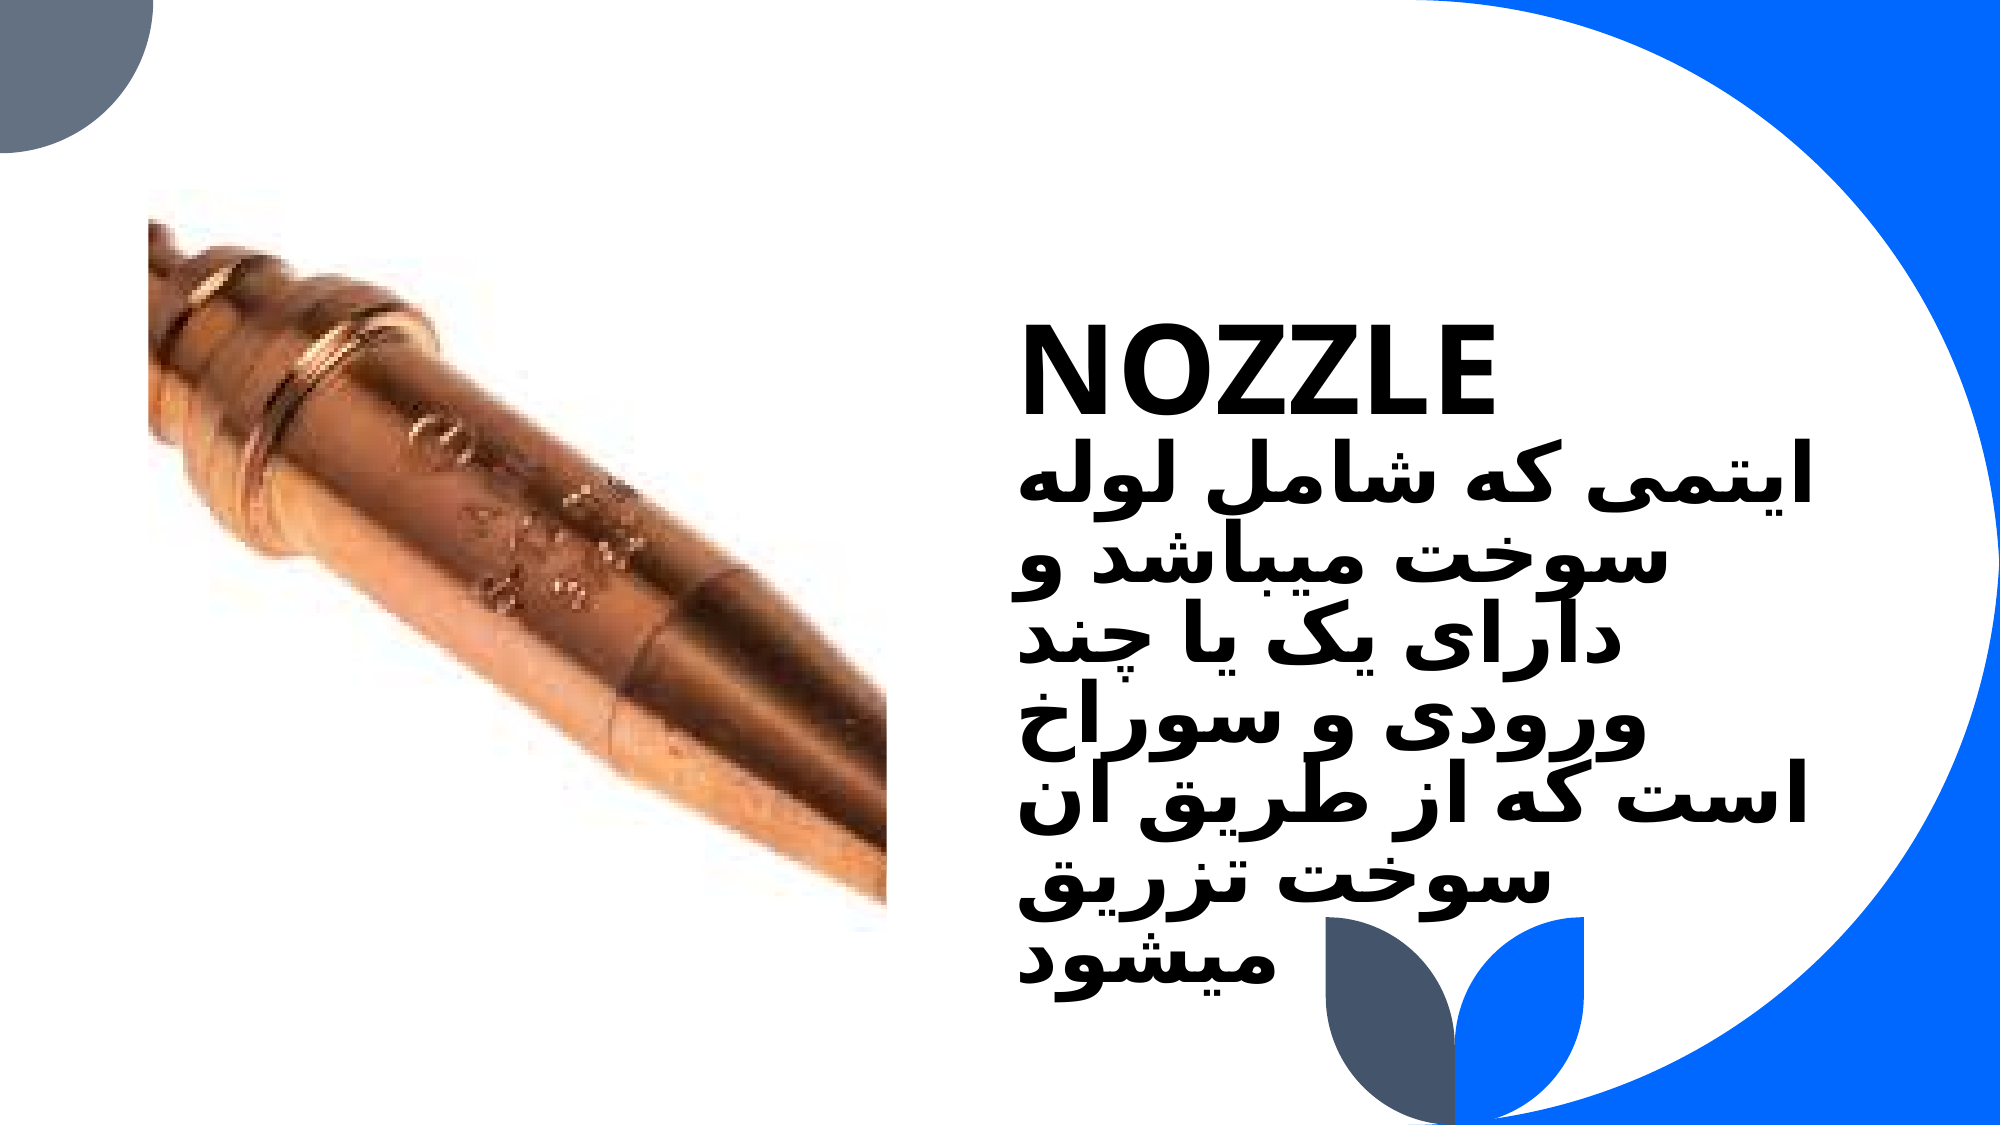

# NOZZLE  ایتمی که شامل لوله سوخت میباشد و دارای یک یا چند ورودی و سوراخ است که از طریق ان سوخت تزریق میشود